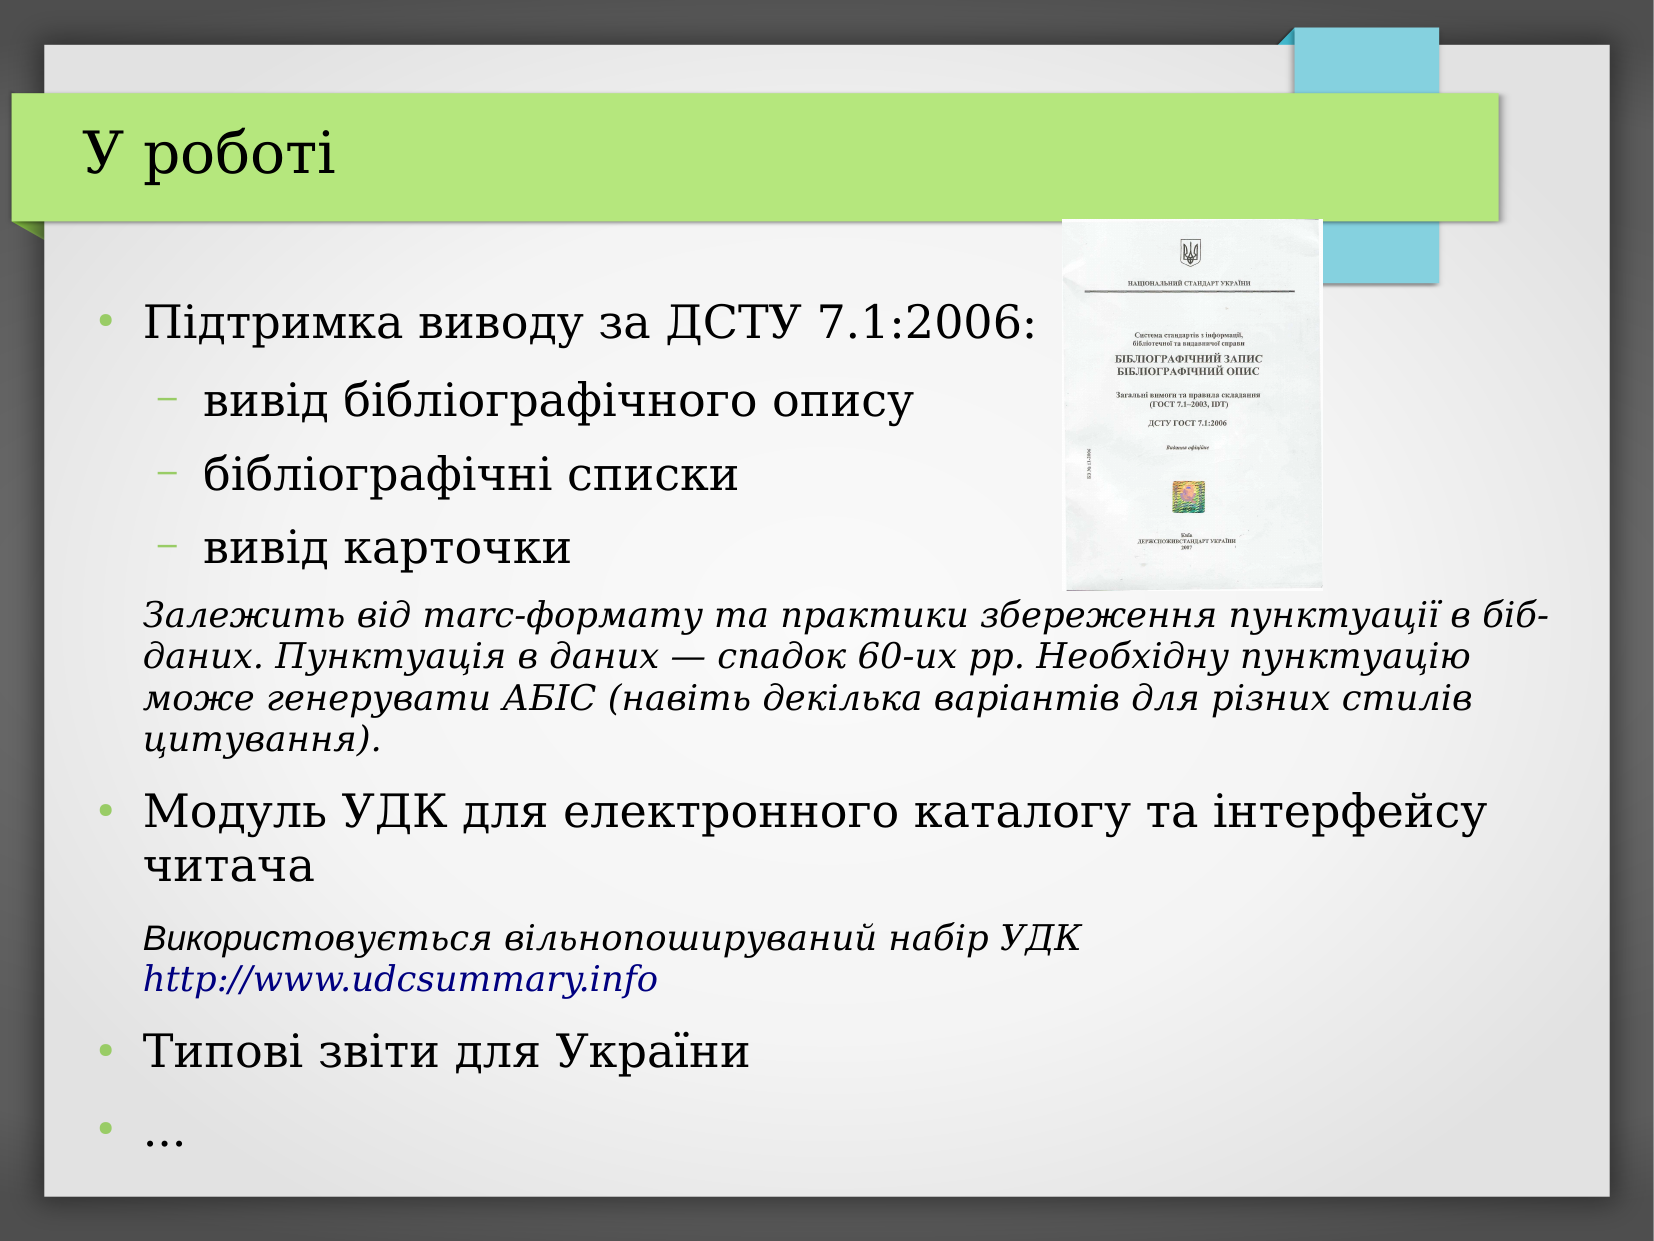

# У роботі
Підтримка виводу за ДСТУ 7.1:2006:
вивід бібліографічного опису
бібліографічні списки
вивід карточки
Залежить від marc-формату та практики збереження пунктуації в біб-даних. Пунктуація в даних — спадок 60-их рр. Необхідну пунктуацію може генерувати АБІС (навіть декілька варіантів для різних стилів цитування).
Модуль УДК для електронного каталогу та інтерфейсу читача
Використовується вільнопошируваний набір УДК http://www.udcsummary.info
Типові звіти для України
...